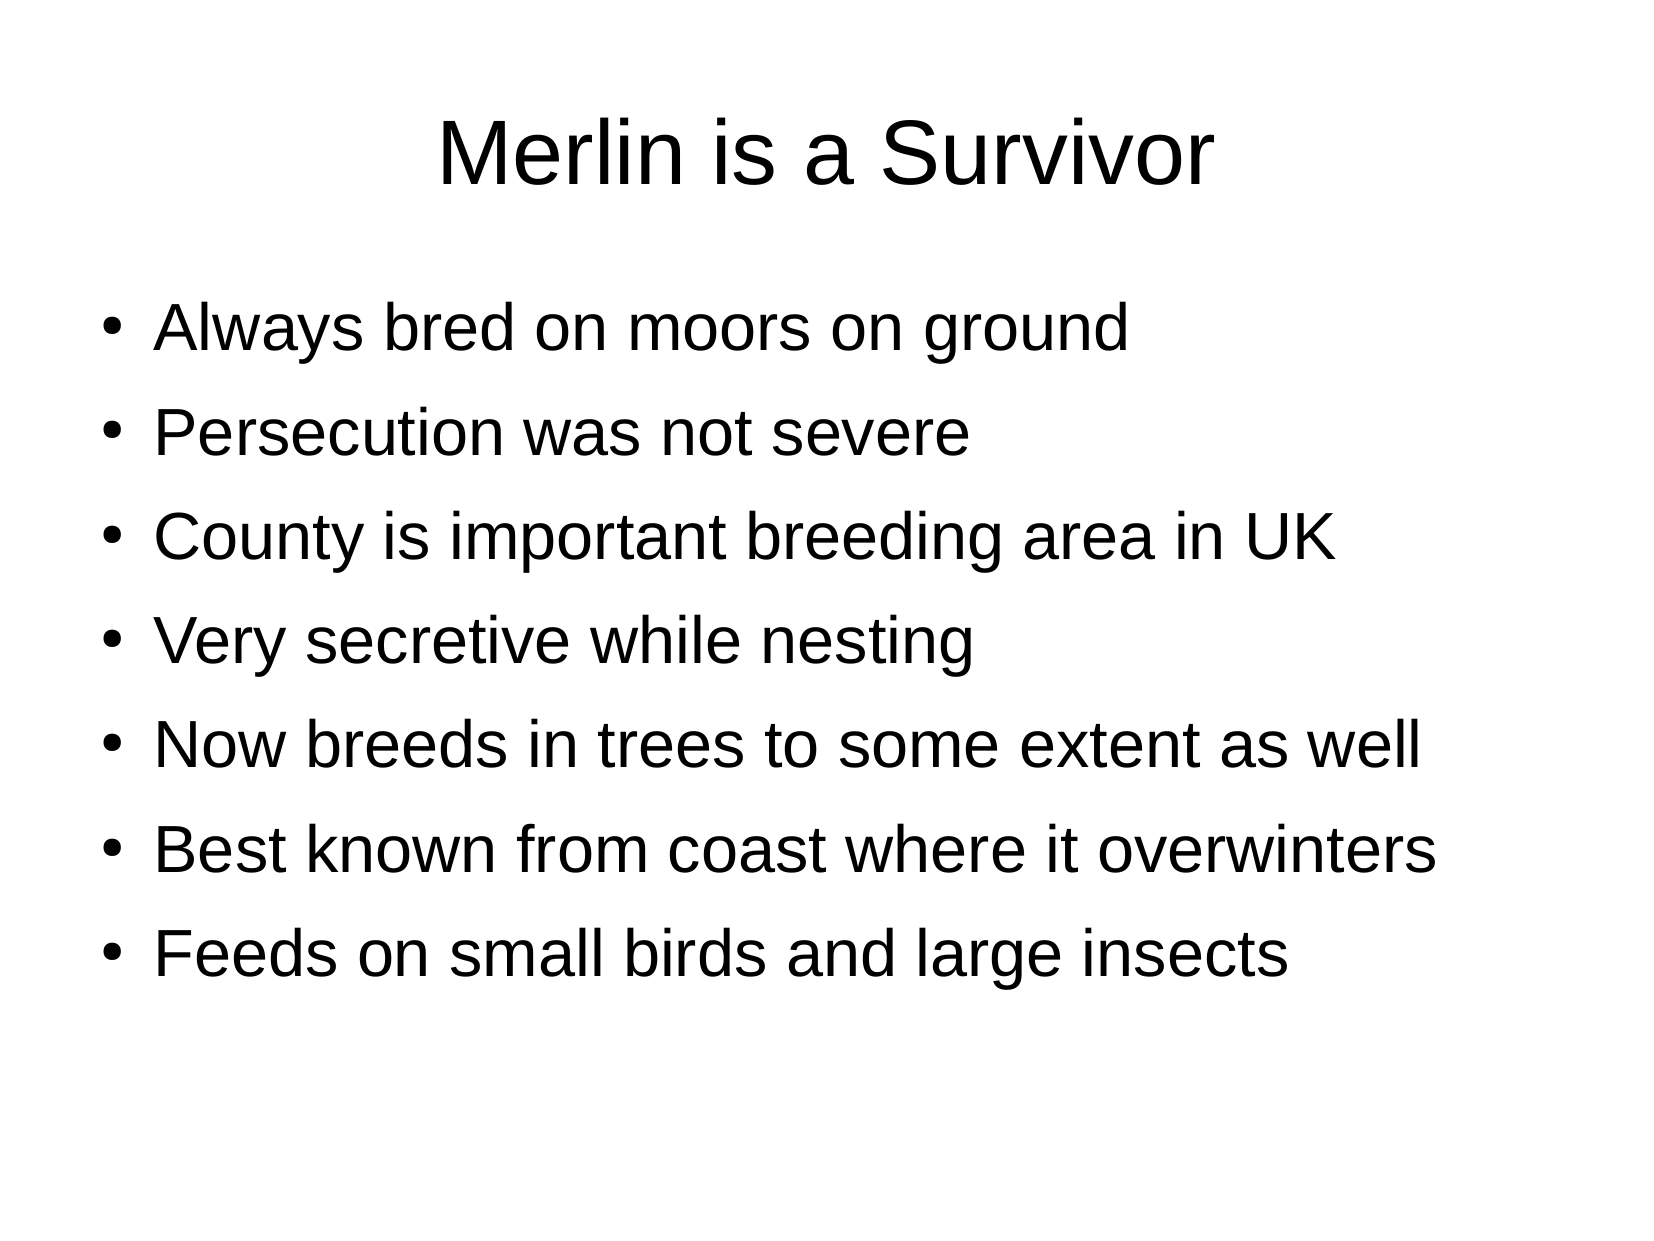

# Merlin is a Survivor
Always bred on moors on ground
Persecution was not severe
County is important breeding area in UK
Very secretive while nesting
Now breeds in trees to some extent as well
Best known from coast where it overwinters
Feeds on small birds and large insects